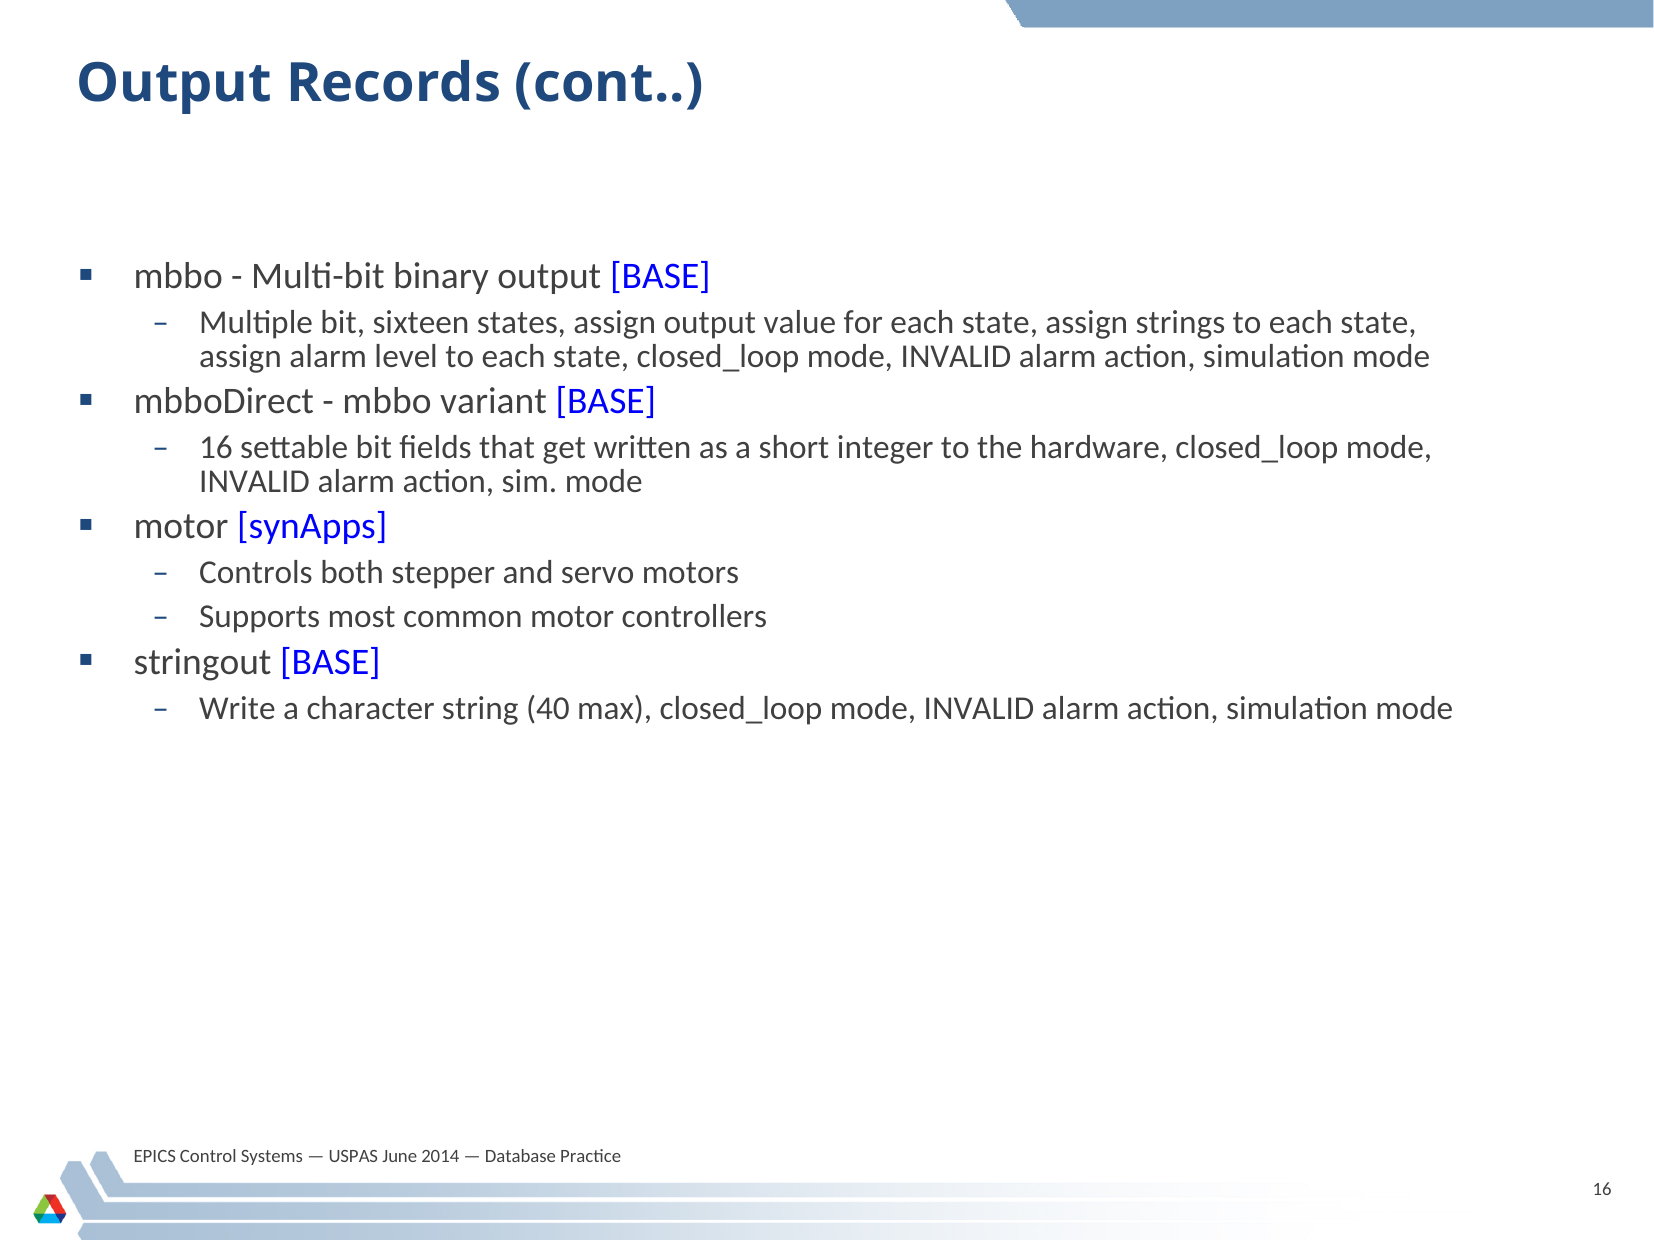

# Output Records (cont..)
mbbo - Multi-bit binary output [BASE]
Multiple bit, sixteen states, assign output value for each state, assign strings to each state, assign alarm level to each state, closed_loop mode, INVALID alarm action, simulation mode
mbboDirect - mbbo variant [BASE]
16 settable bit fields that get written as a short integer to the hardware, closed_loop mode, INVALID alarm action, sim. mode
motor [synApps]
Controls both stepper and servo motors
Supports most common motor controllers
stringout [BASE]
Write a character string (40 max), closed_loop mode, INVALID alarm action, simulation mode
EPICS Control Systems — USPAS June 2014 — Database Practice
16